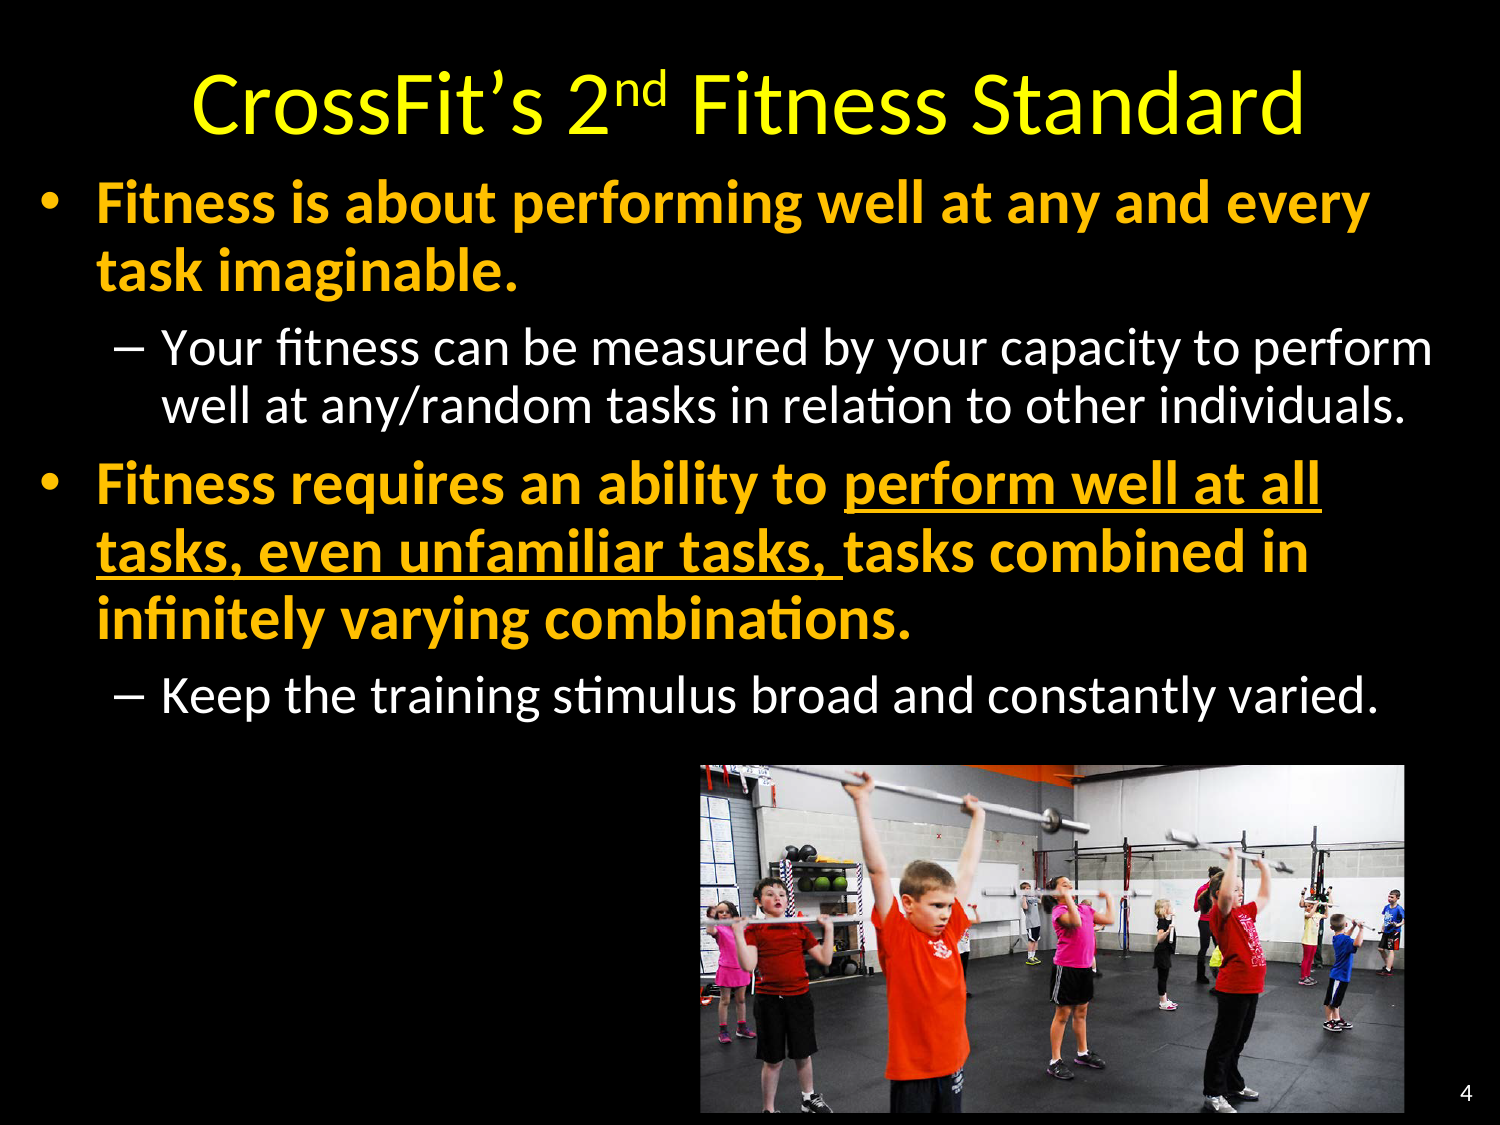

# CrossFit’s 2nd Fitness Standard
Fitness is about performing well at any and every task imaginable.
Your fitness can be measured by your capacity to perform well at any/random tasks in relation to other individuals.
Fitness requires an ability to perform well at all tasks, even unfamiliar tasks, tasks combined in infinitely varying combinations.
Keep the training stimulus broad and constantly varied.